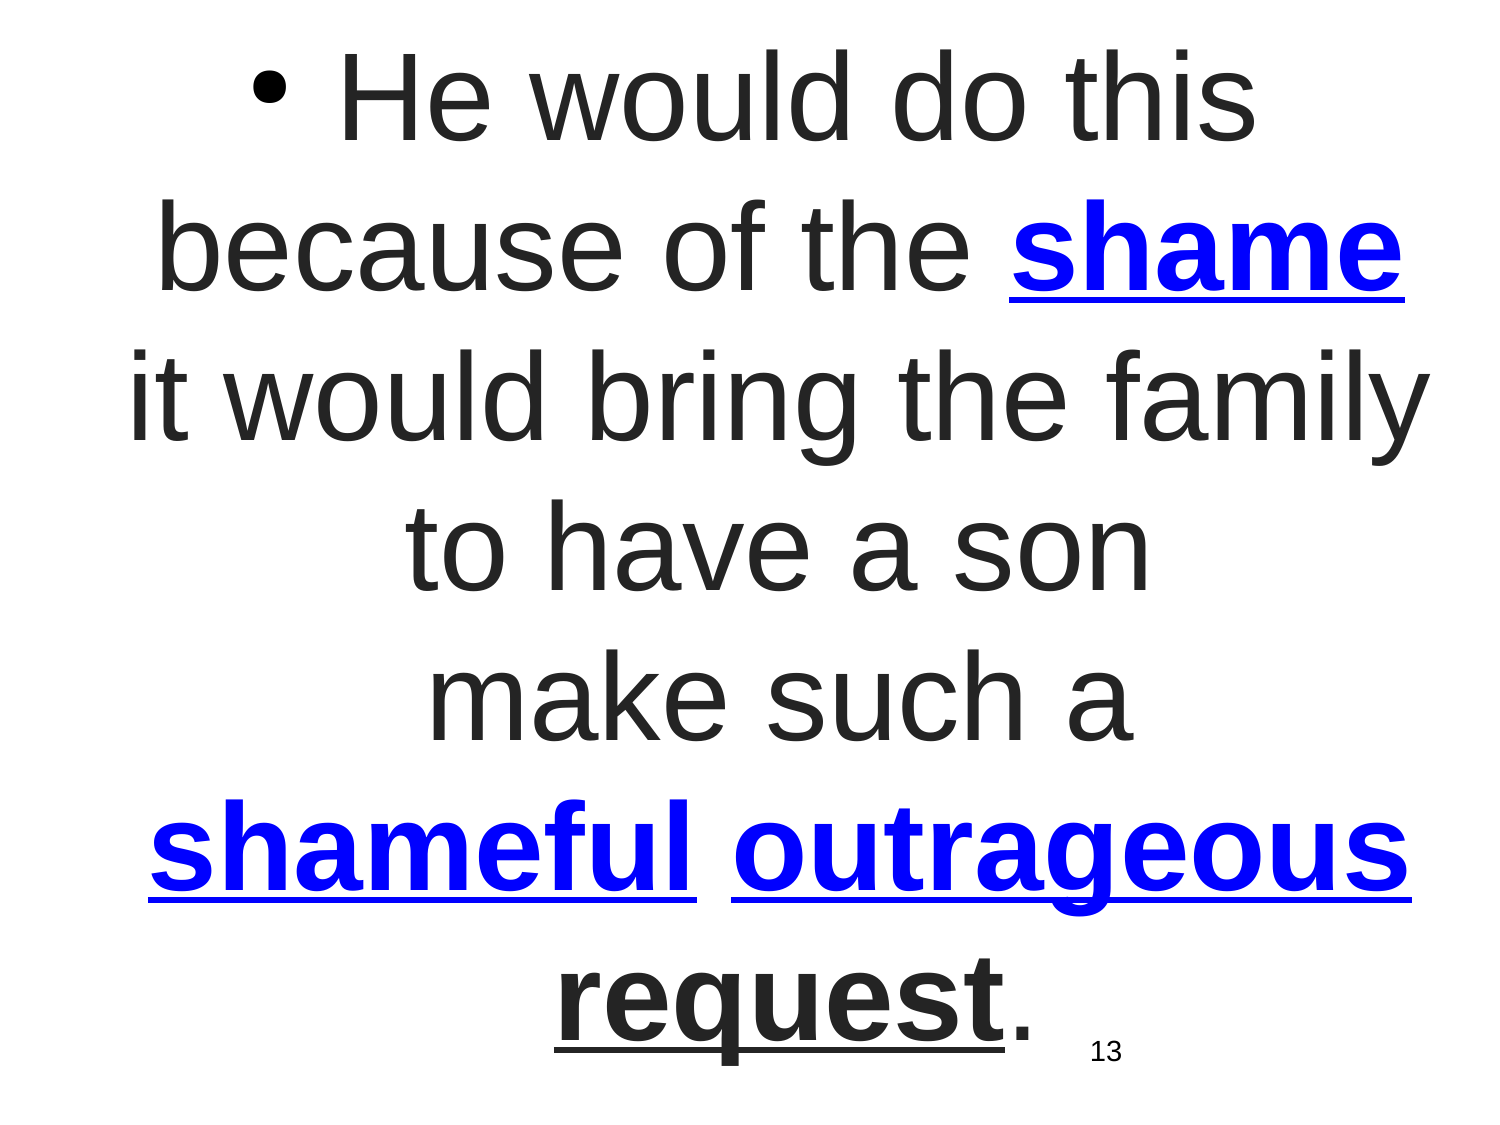

# He would do this because of the shame it would bring the family to have a son make such a shameful outrageous request.
13